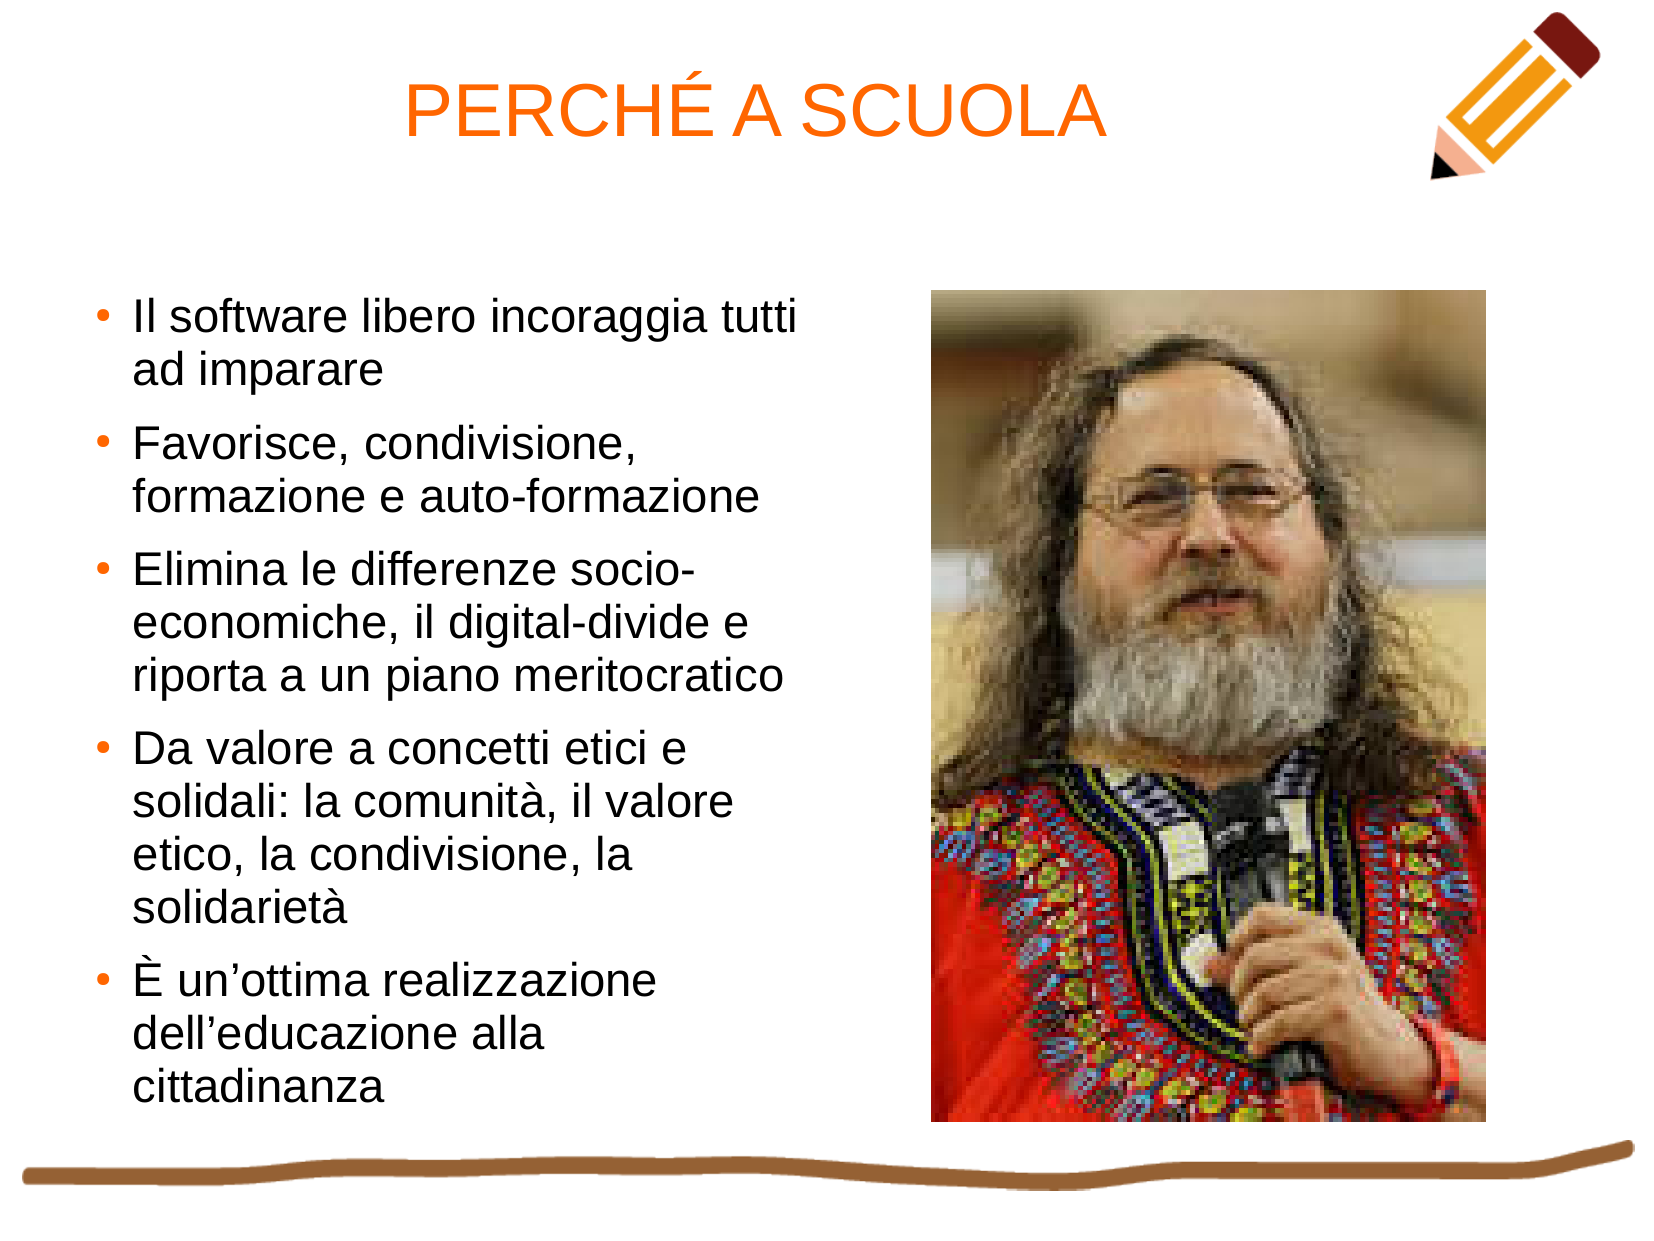

# PERCHÉ A SCUOLA
Il software libero incoraggia tutti ad imparare
Favorisce, condivisione, formazione e auto-formazione
Elimina le differenze socio-economiche, il digital-divide e riporta a un piano meritocratico
Da valore a concetti etici e solidali: la comunità, il valore etico, la condivisione, la solidarietà
È un’ottima realizzazione dell’educazione alla cittadinanza